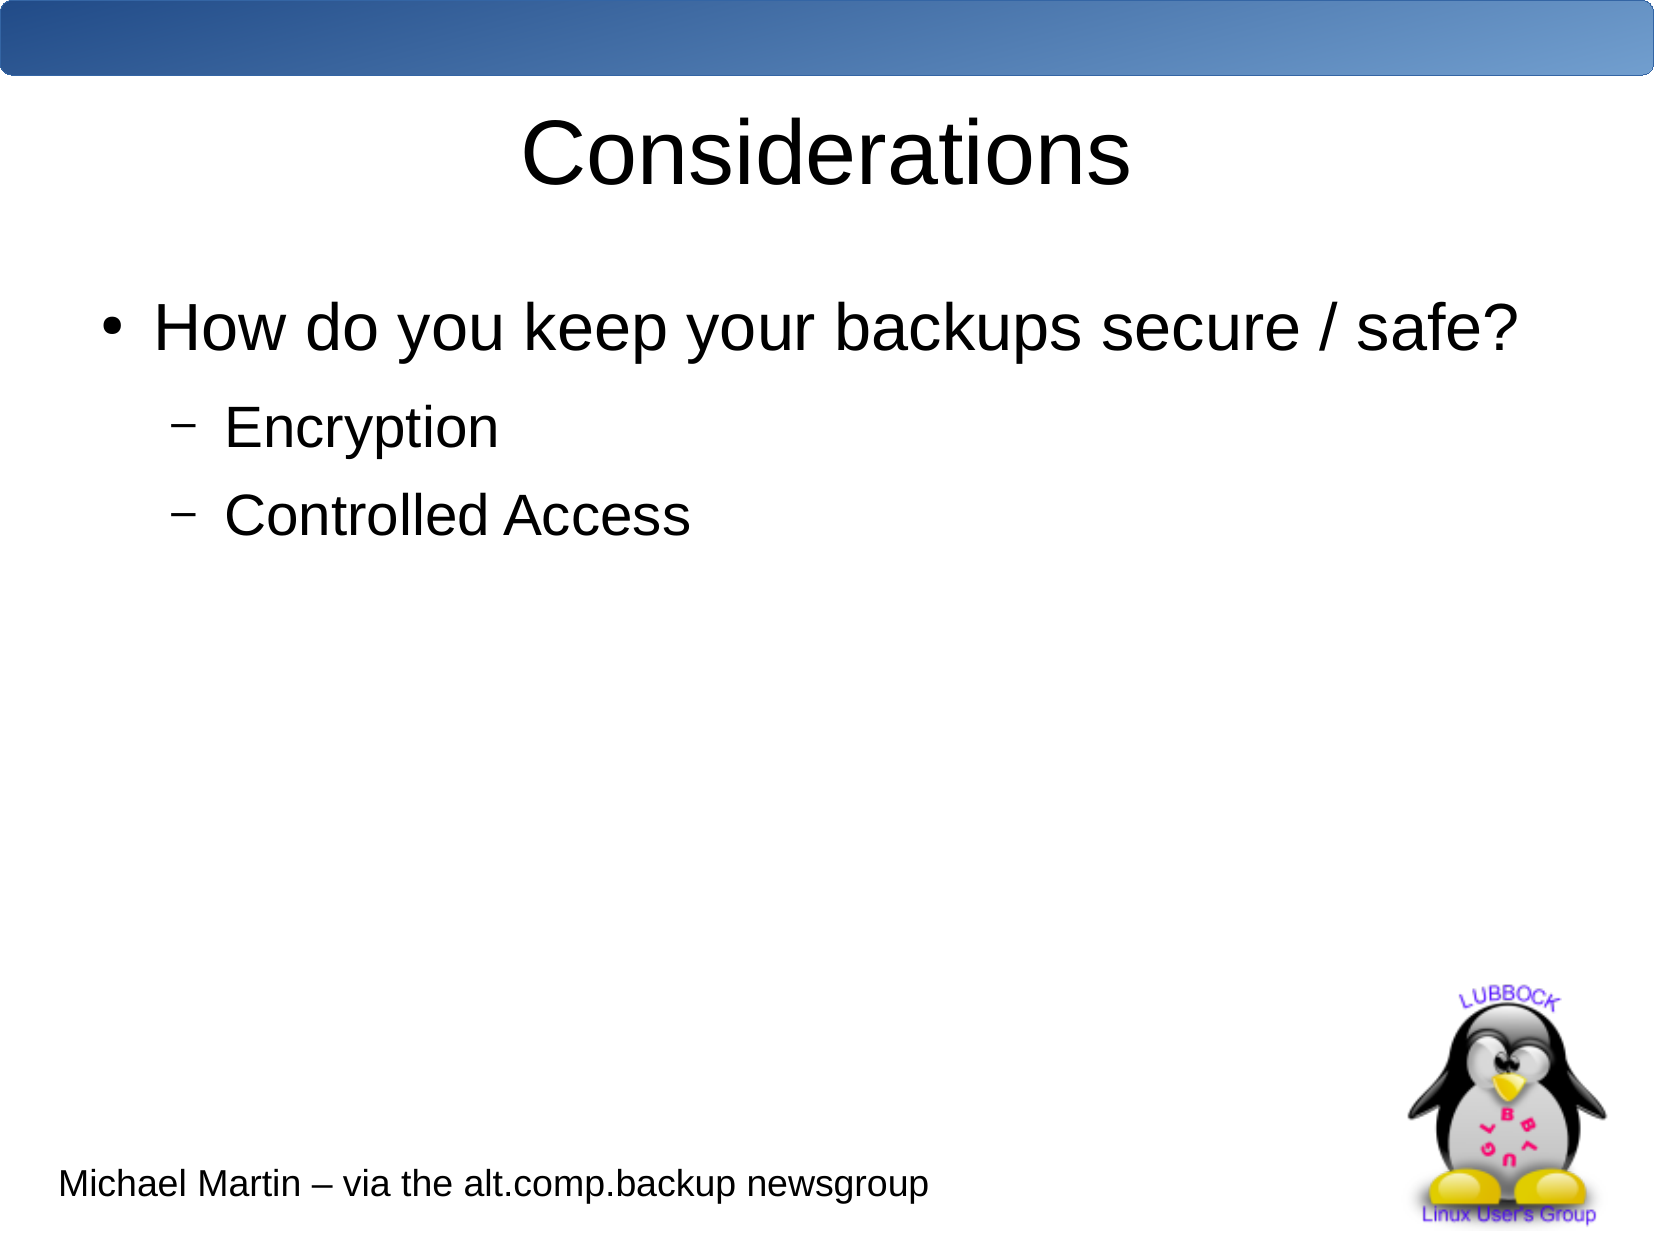

# Considerations
How do you keep your backups secure / safe?
Encryption
Controlled Access
Michael Martin – via the alt.comp.backup newsgroup